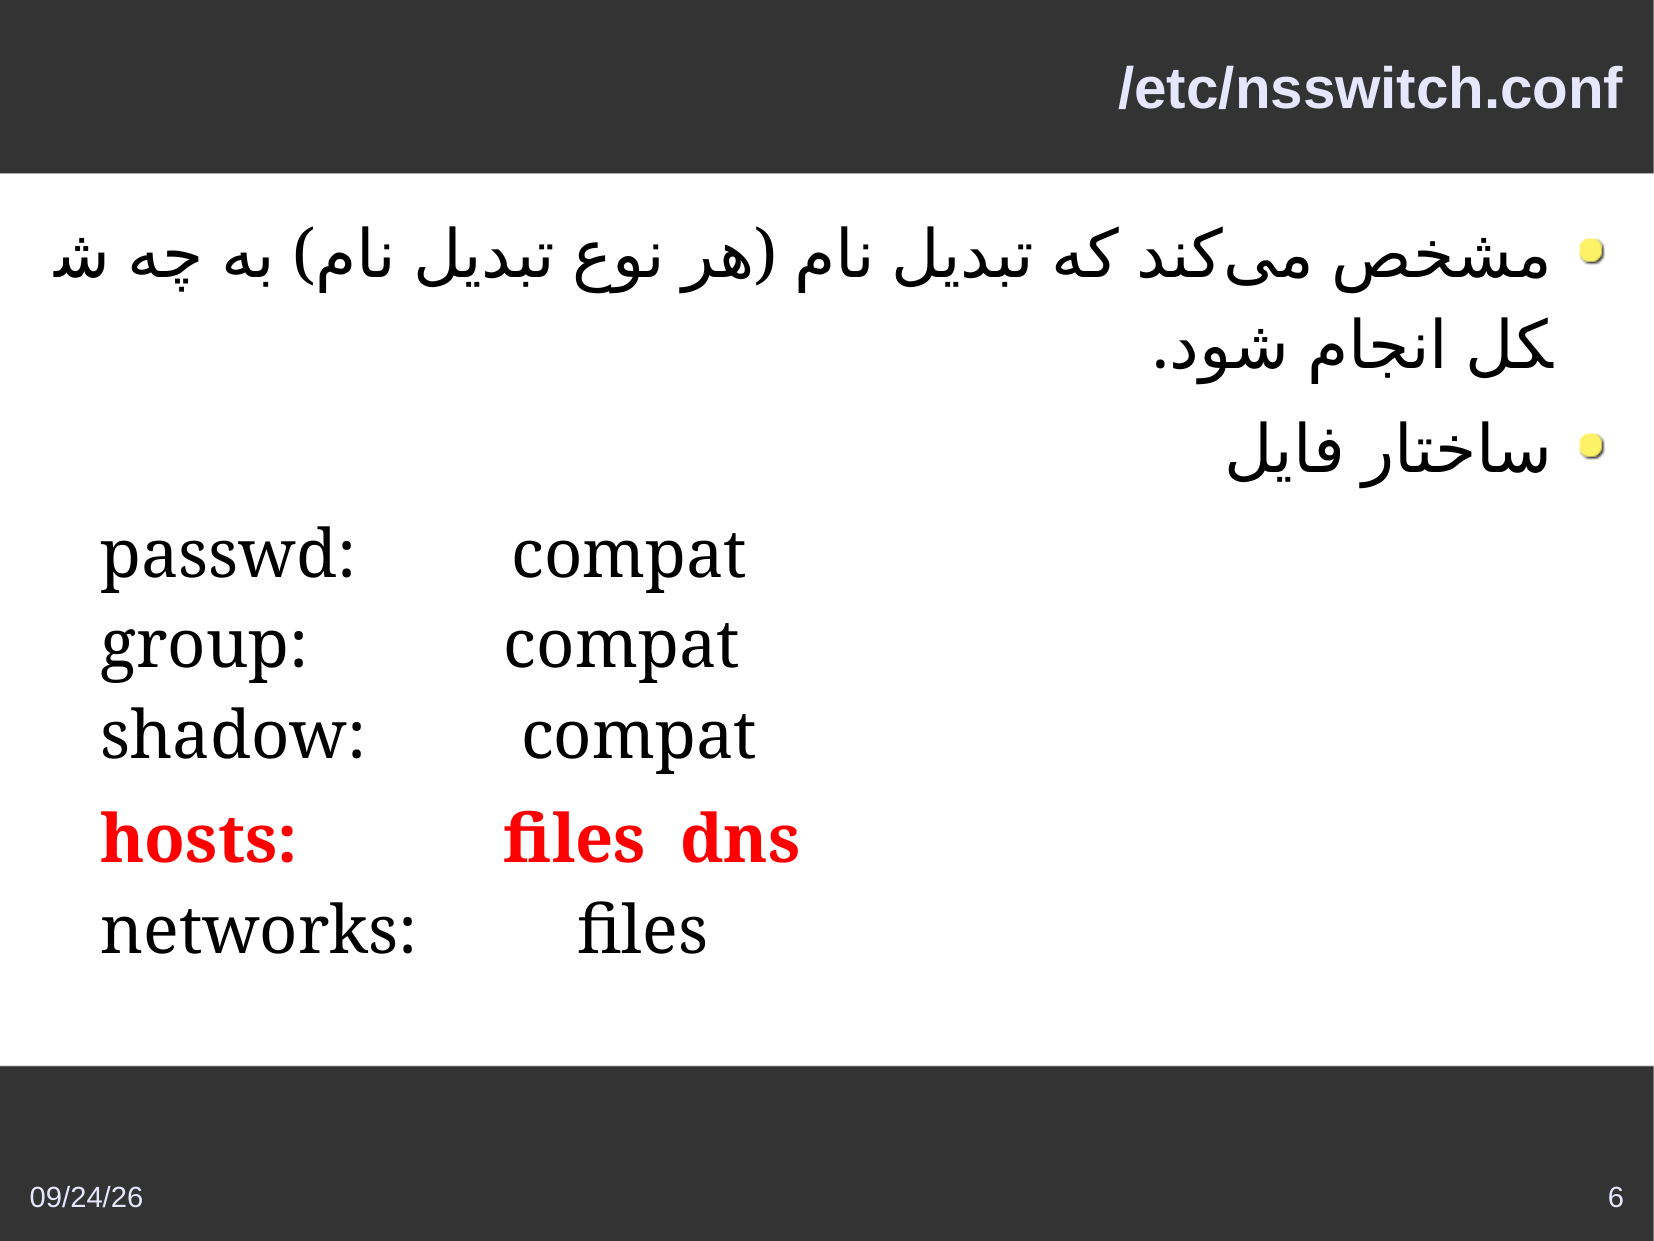

# /etc/nsswitch.conf
مشخص می‌کند که تبدیل نام (هر نوع تبدیل نام) به چه شکل انجام شود.
ساختار فایل
passwd: compat
group:			 compat
shadow: compat
hosts:			 files dns
networks:		 files
6